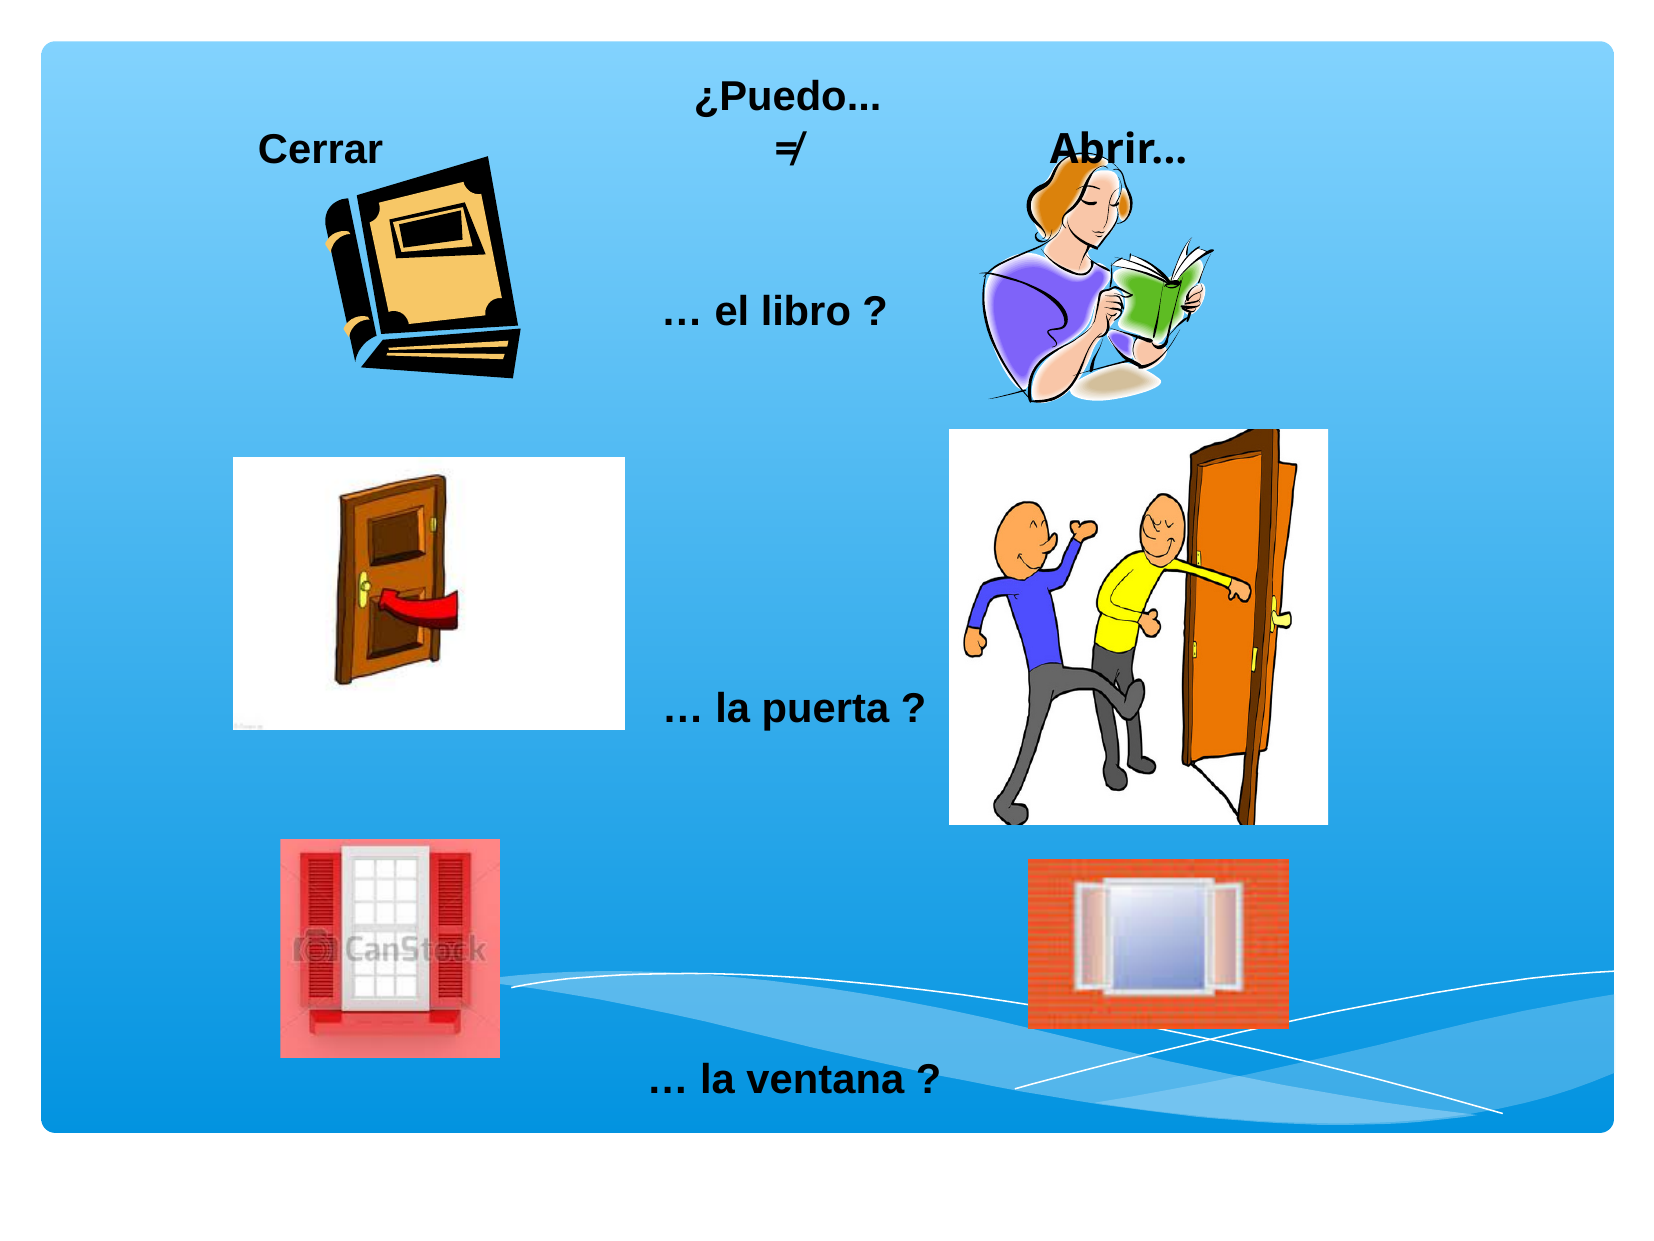

¿Puedo...
	Cerrar						≠			 Abrir...
… el libro ?
… la puerta ?
… la ventana ?